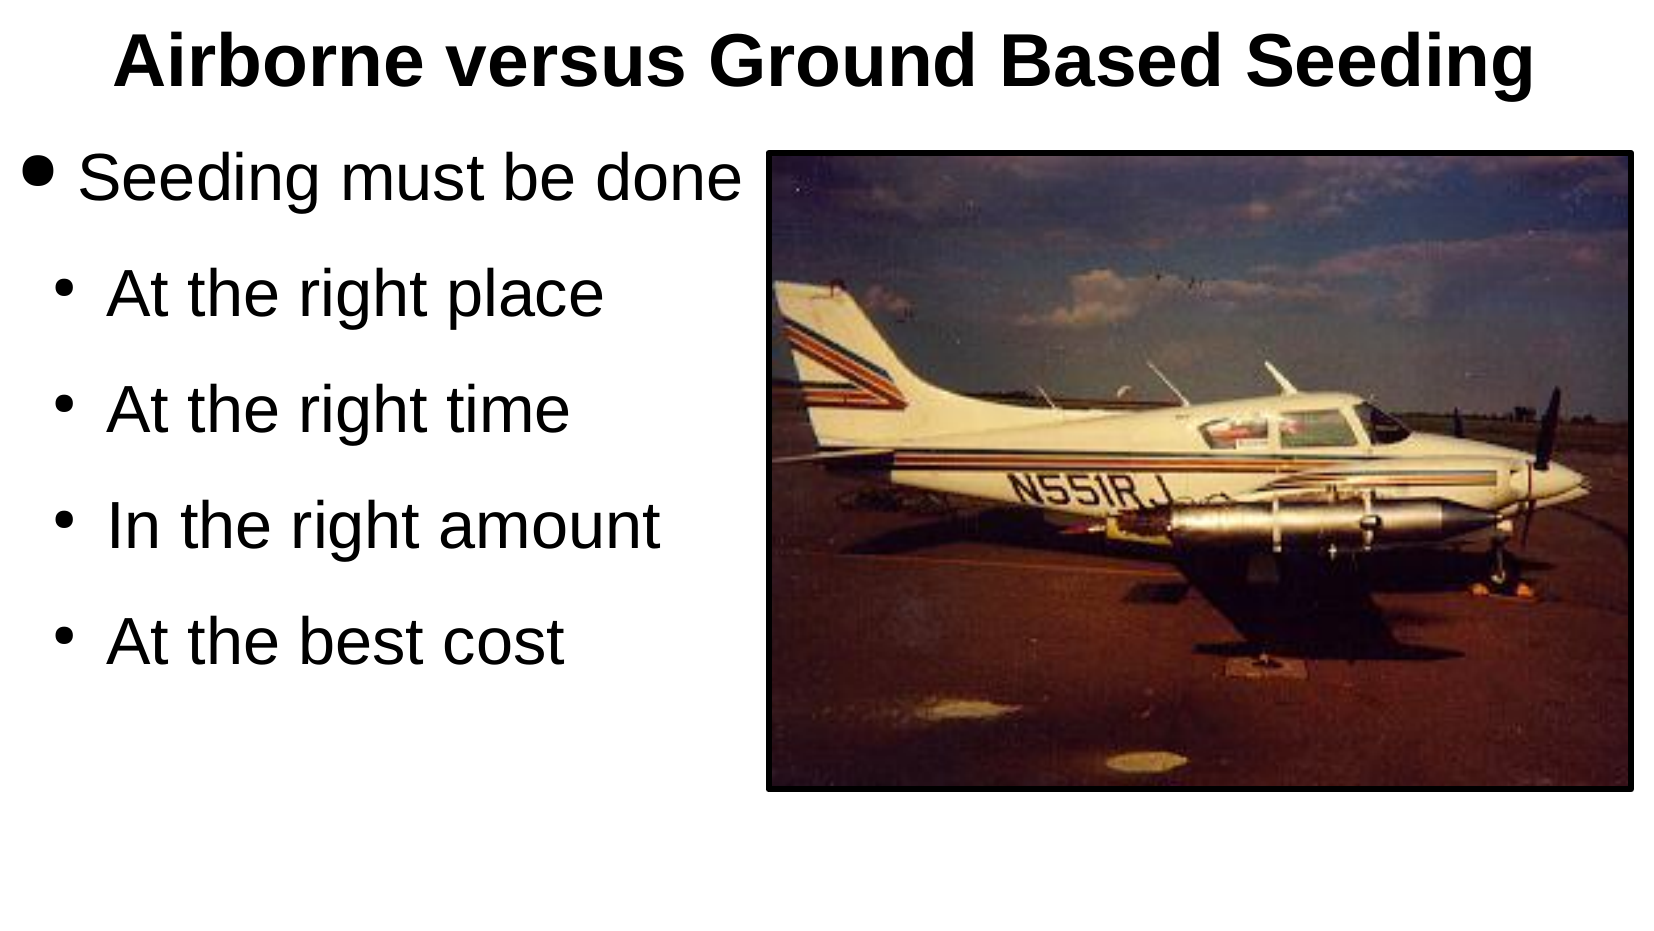

# Airborne versus Ground Based Seeding
 Seeding must be done
 At the right place
 At the right time
 In the right amount
 At the best cost